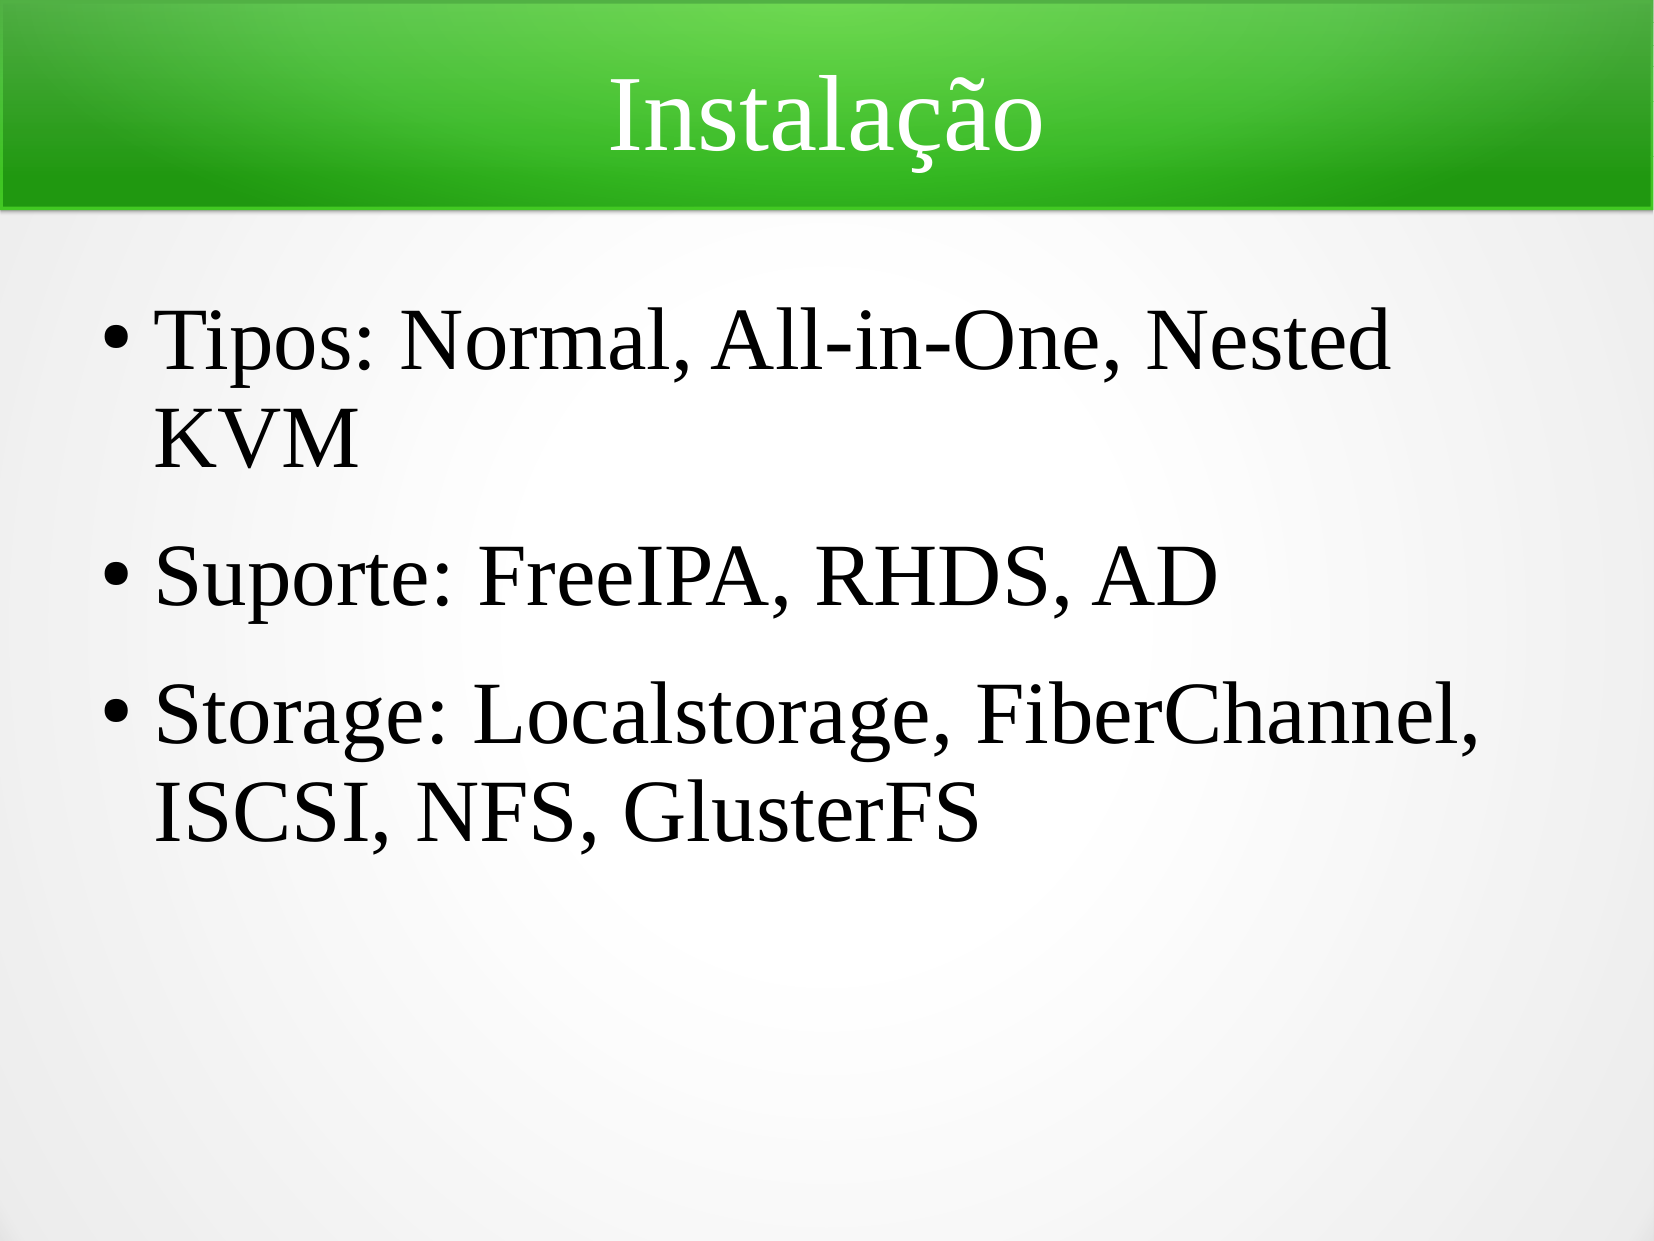

# Instalação
Tipos: Normal, All-in-One, Nested KVM
Suporte: FreeIPA, RHDS, AD
Storage: Localstorage, FiberChannel, ISCSI, NFS, GlusterFS